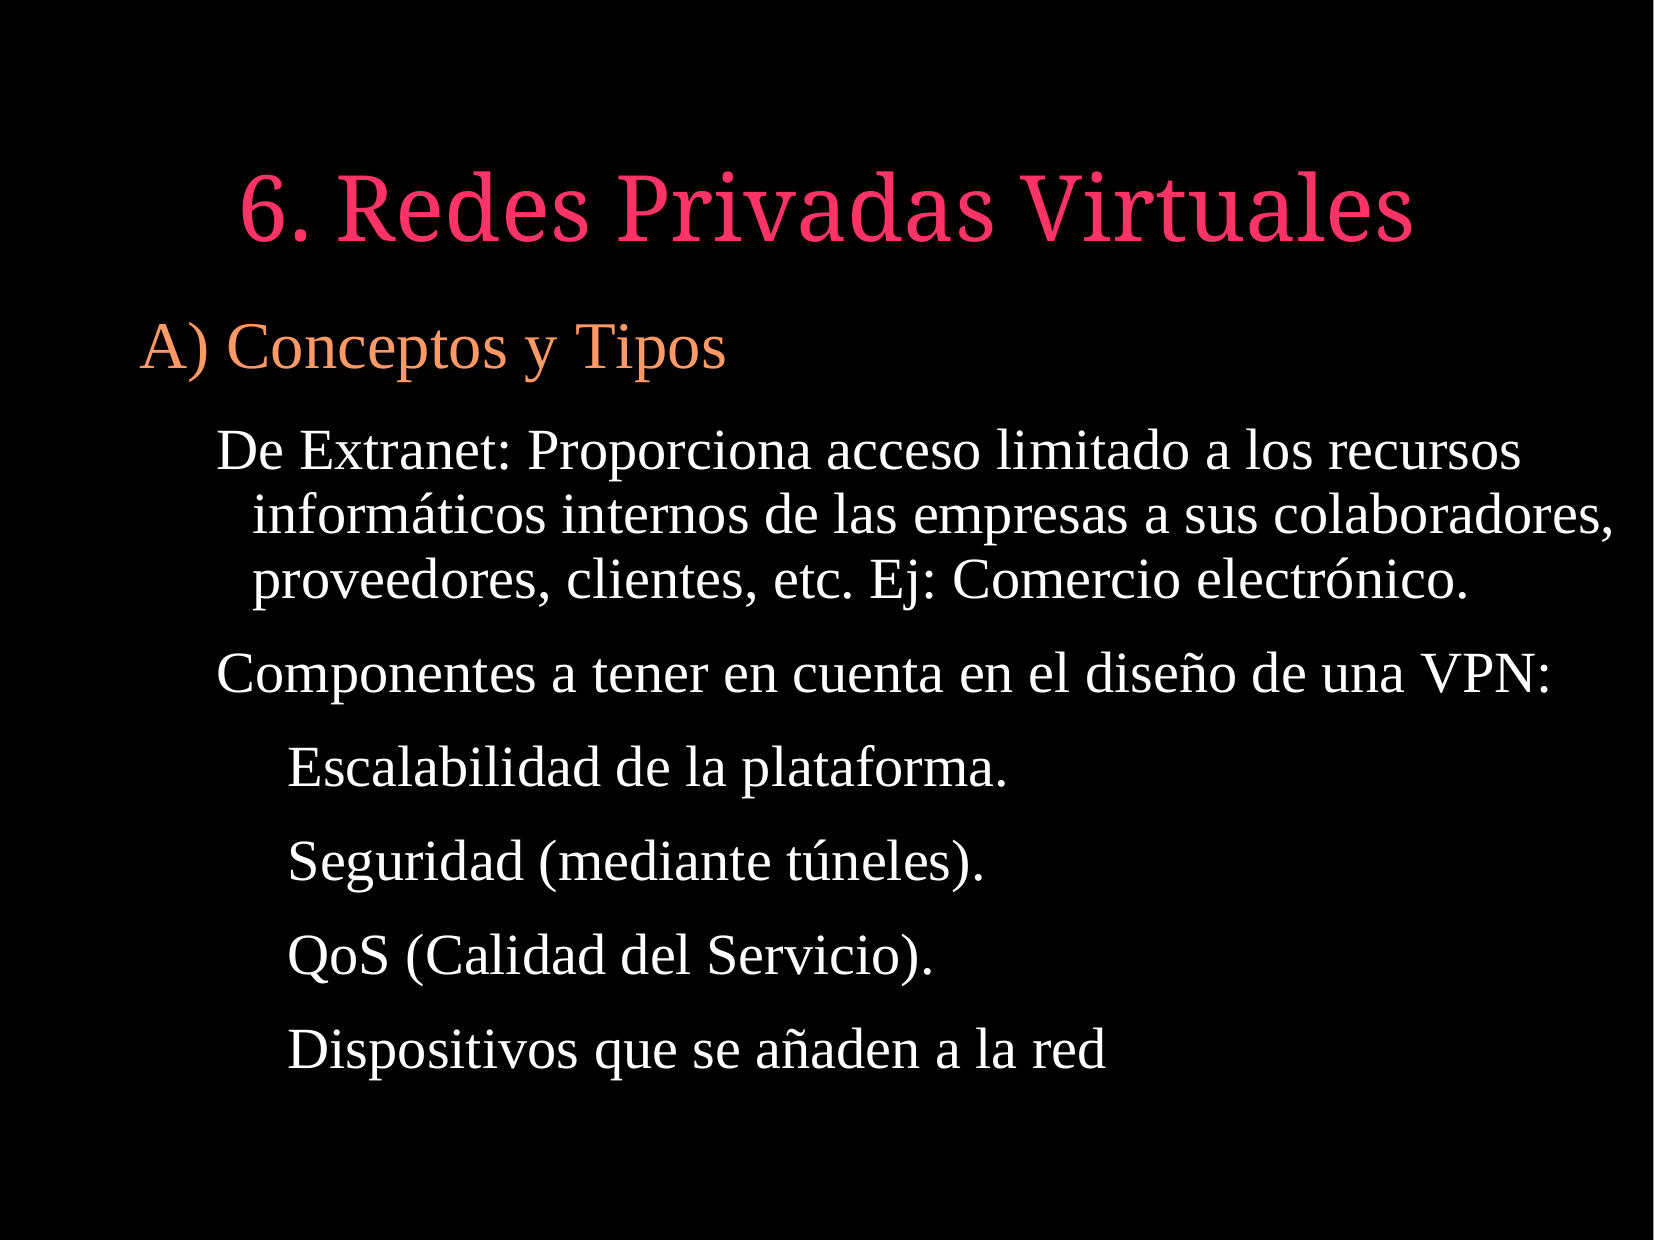

# 6. Redes Privadas Virtuales
A) Conceptos y Tipos
De Extranet: Proporciona acceso limitado a los recursos informáticos internos de las empresas a sus colaboradores, proveedores, clientes, etc. Ej: Comercio electrónico.
Componentes a tener en cuenta en el diseño de una VPN:
Escalabilidad de la plataforma.
Seguridad (mediante túneles).
QoS (Calidad del Servicio).
Dispositivos que se añaden a la red